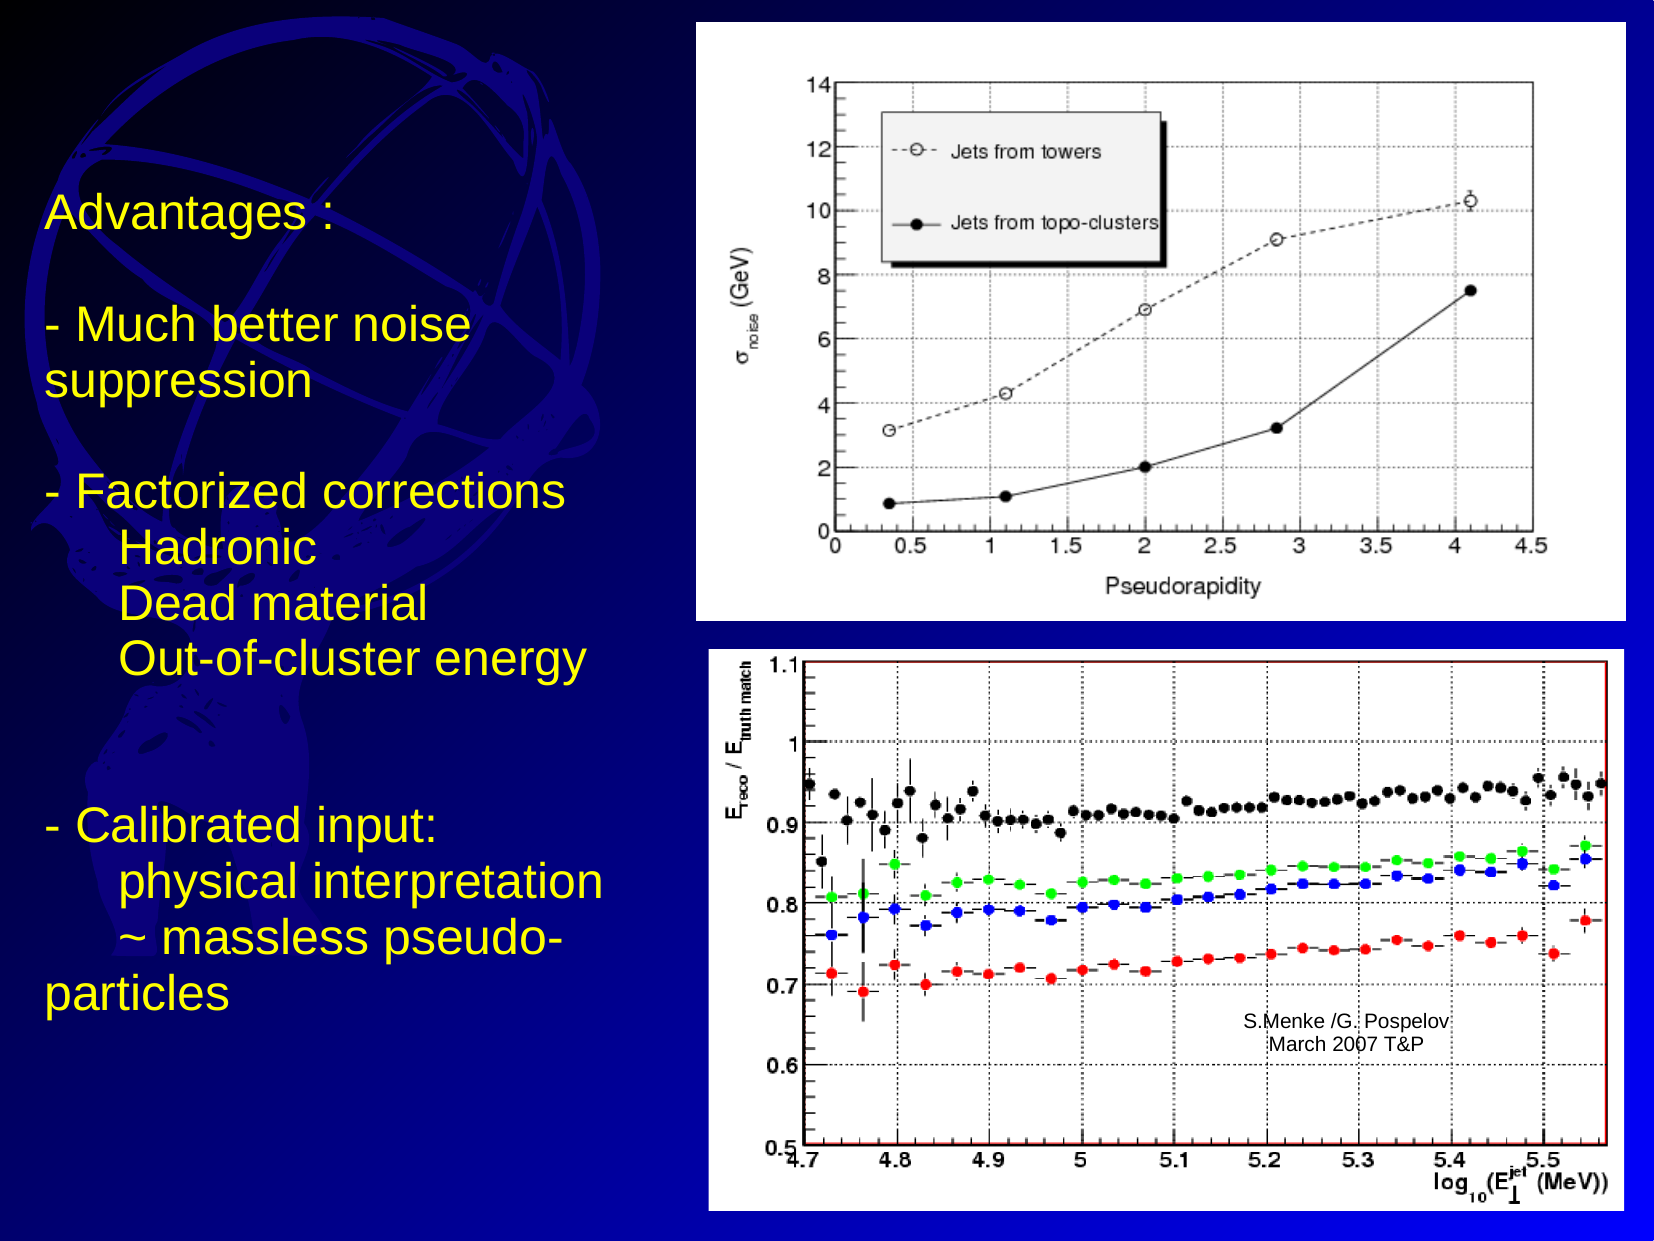

Advantages :
- Much better noise suppression
- Factorized corrections
	Hadronic
	Dead material
	Out-of-cluster energy
- Calibrated input:
	physical interpretation
	~ massless pseudo-particles
S.Menke /G. Pospelov
March 2007 T&P